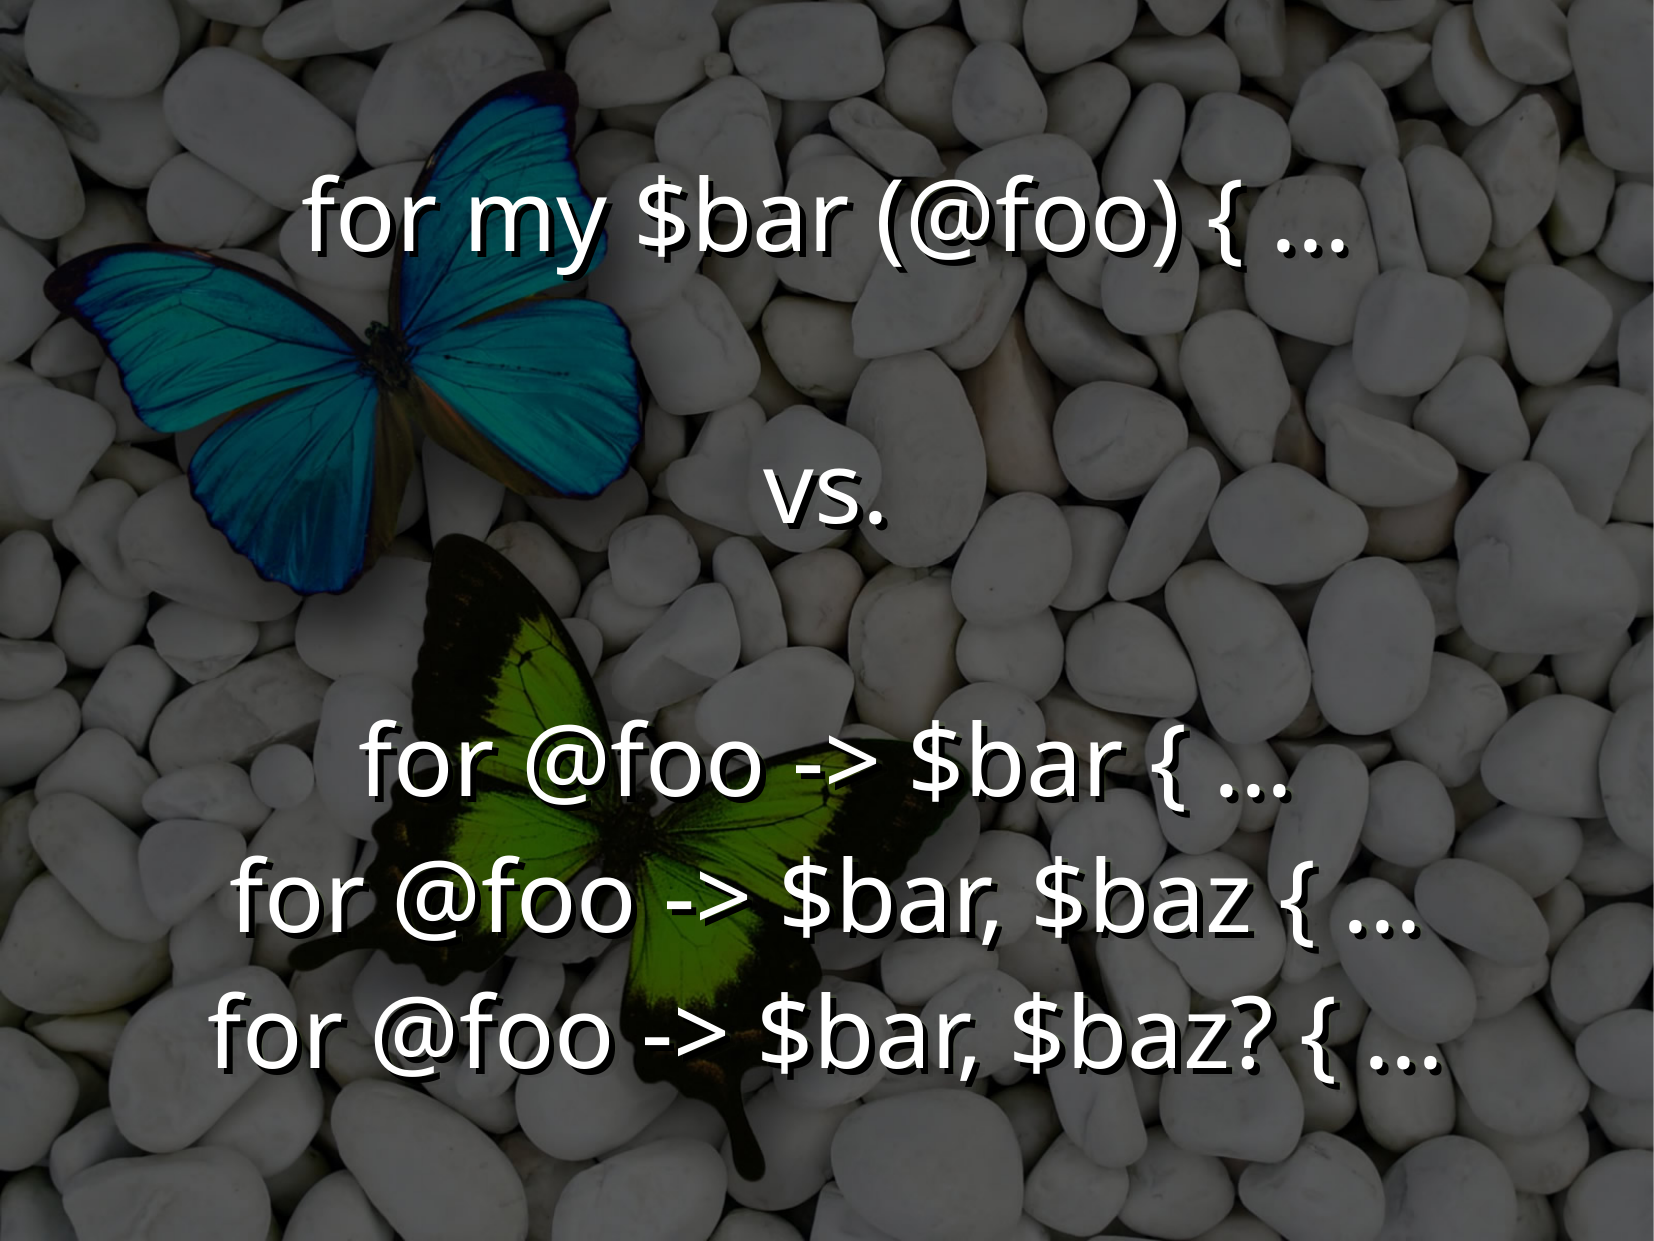

#
for my $bar (@foo) { ...
vs.
for @foo -> $bar { ...
for @foo -> $bar, $baz { ...
for @foo -> $bar, $baz? { ...